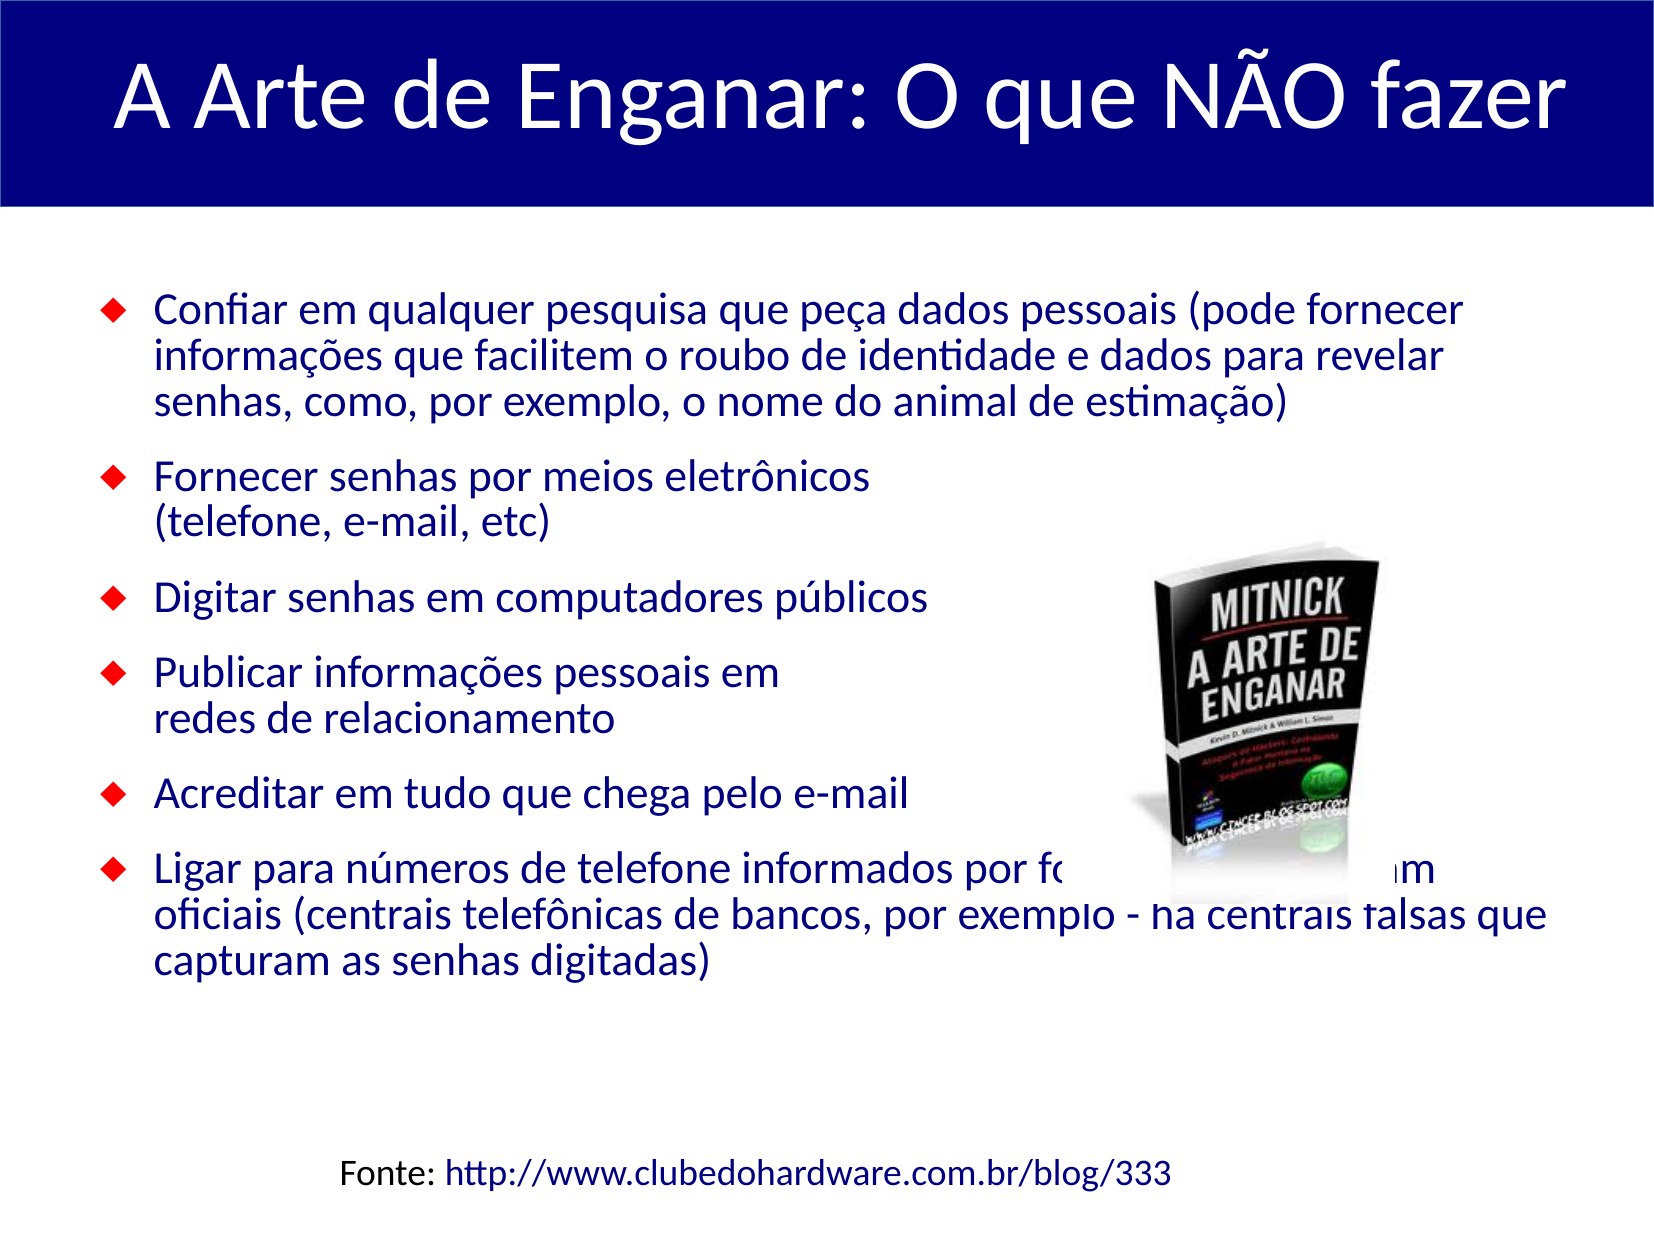

# A Arte de Enganar: O que NÃO fazer
Confiar em qualquer pesquisa que peça dados pessoais (pode fornecer informações que facilitem o roubo de identidade e dados para revelar senhas, como, por exemplo, o nome do animal de estimação)
Fornecer senhas por meios eletrônicos
(telefone, e-mail, etc)
Digitar senhas em computadores públicos
Publicar informações pessoais em
redes de relacionamento
Acreditar em tudo que chega pelo e-mail
Ligar para números de telefone informados por fontes que não sejam oficiais (centrais telefônicas de bancos, por exemplo - há centrais falsas que capturam as senhas digitadas)
Fonte: http://www.clubedohardware.com.br/blog/333